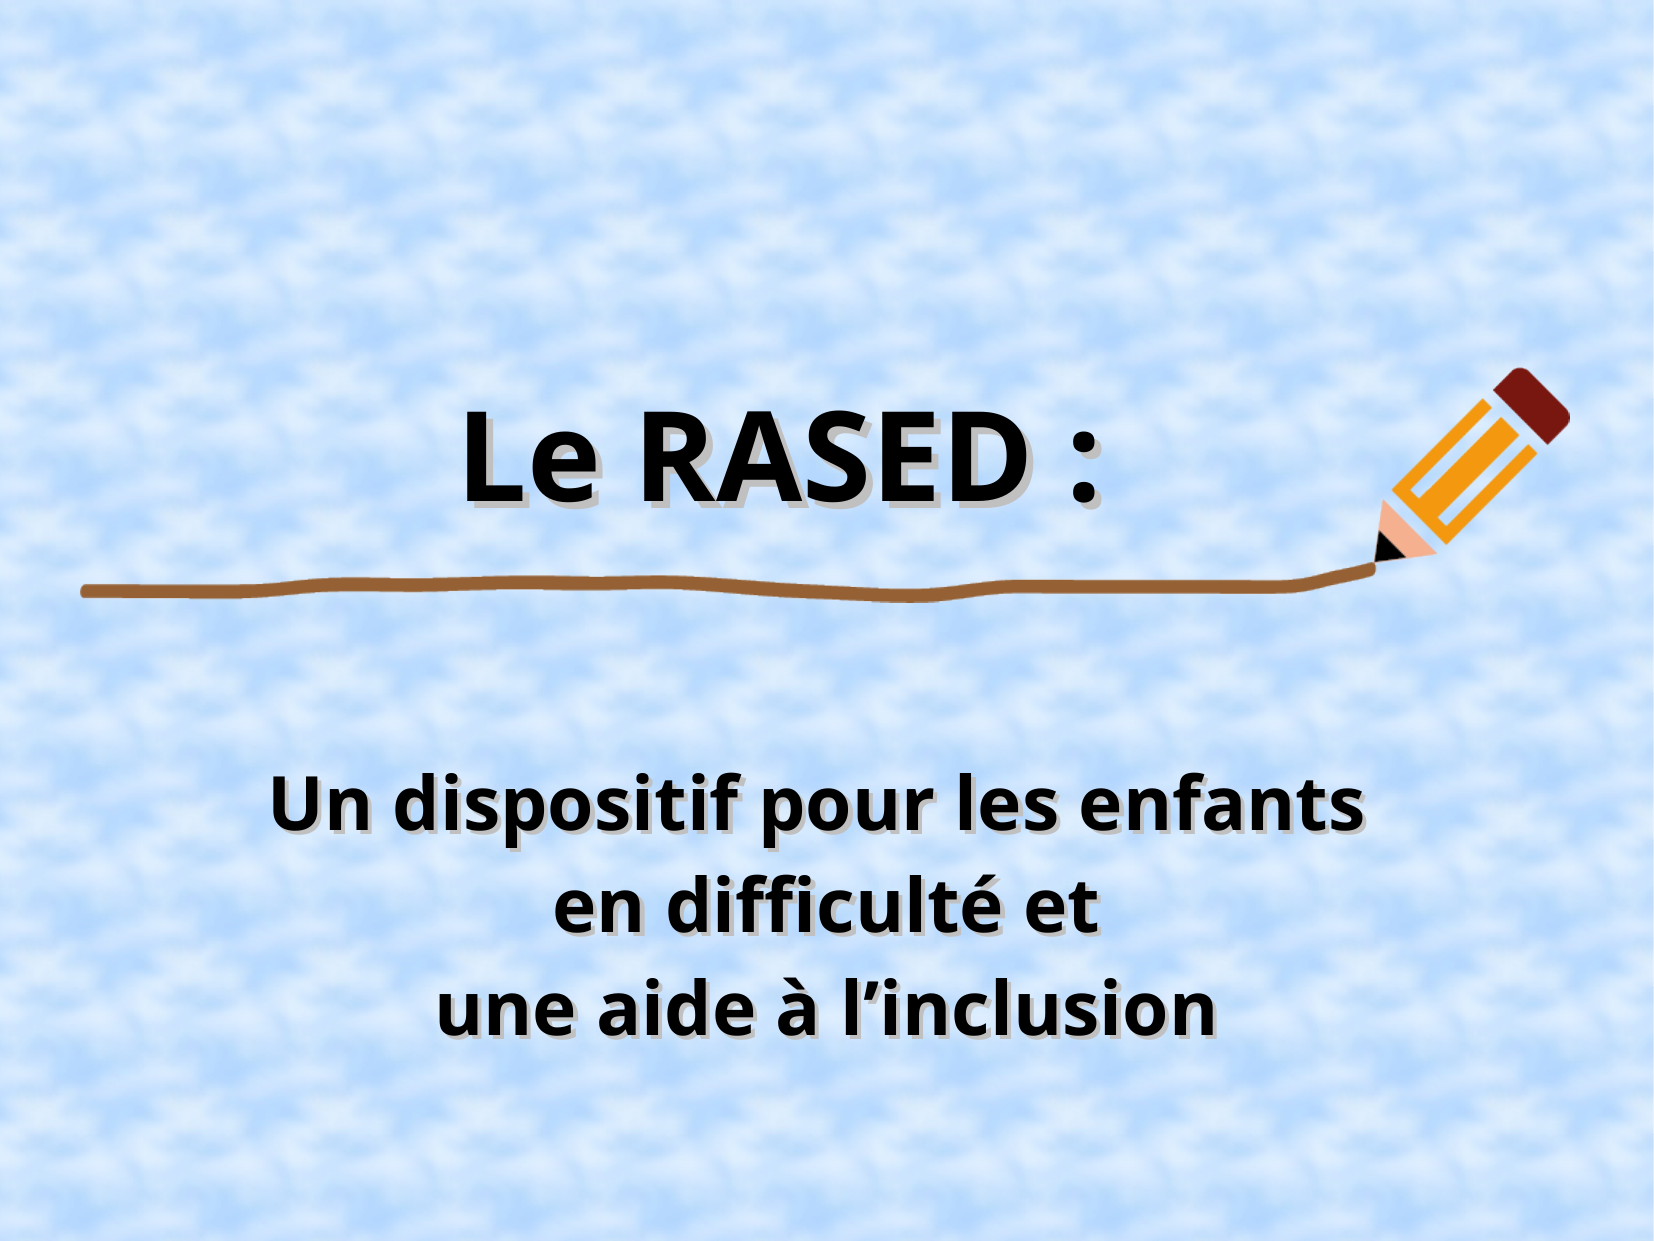

Le RASED :
Un dispositif pour les enfants
en difficulté et
une aide à l’inclusion